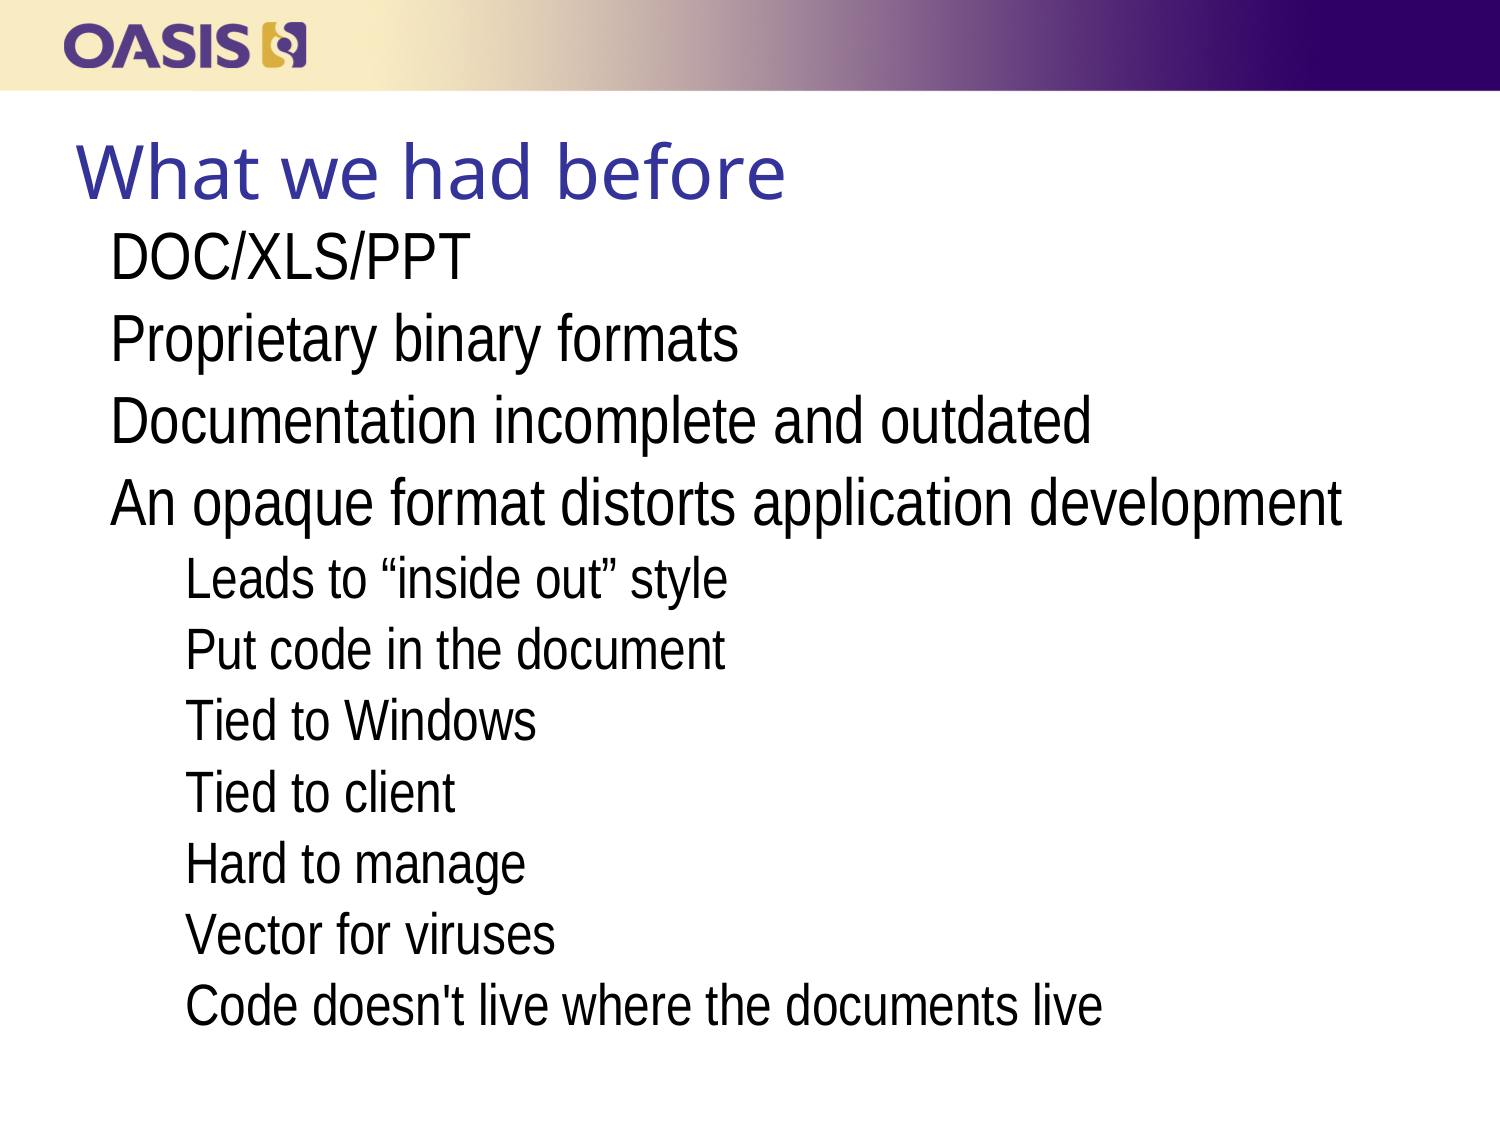

# What we had before
DOC/XLS/PPT
Proprietary binary formats
Documentation incomplete and outdated
An opaque format distorts application development
Leads to “inside out” style
Put code in the document
Tied to Windows
Tied to client
Hard to manage
Vector for viruses
Code doesn't live where the documents live